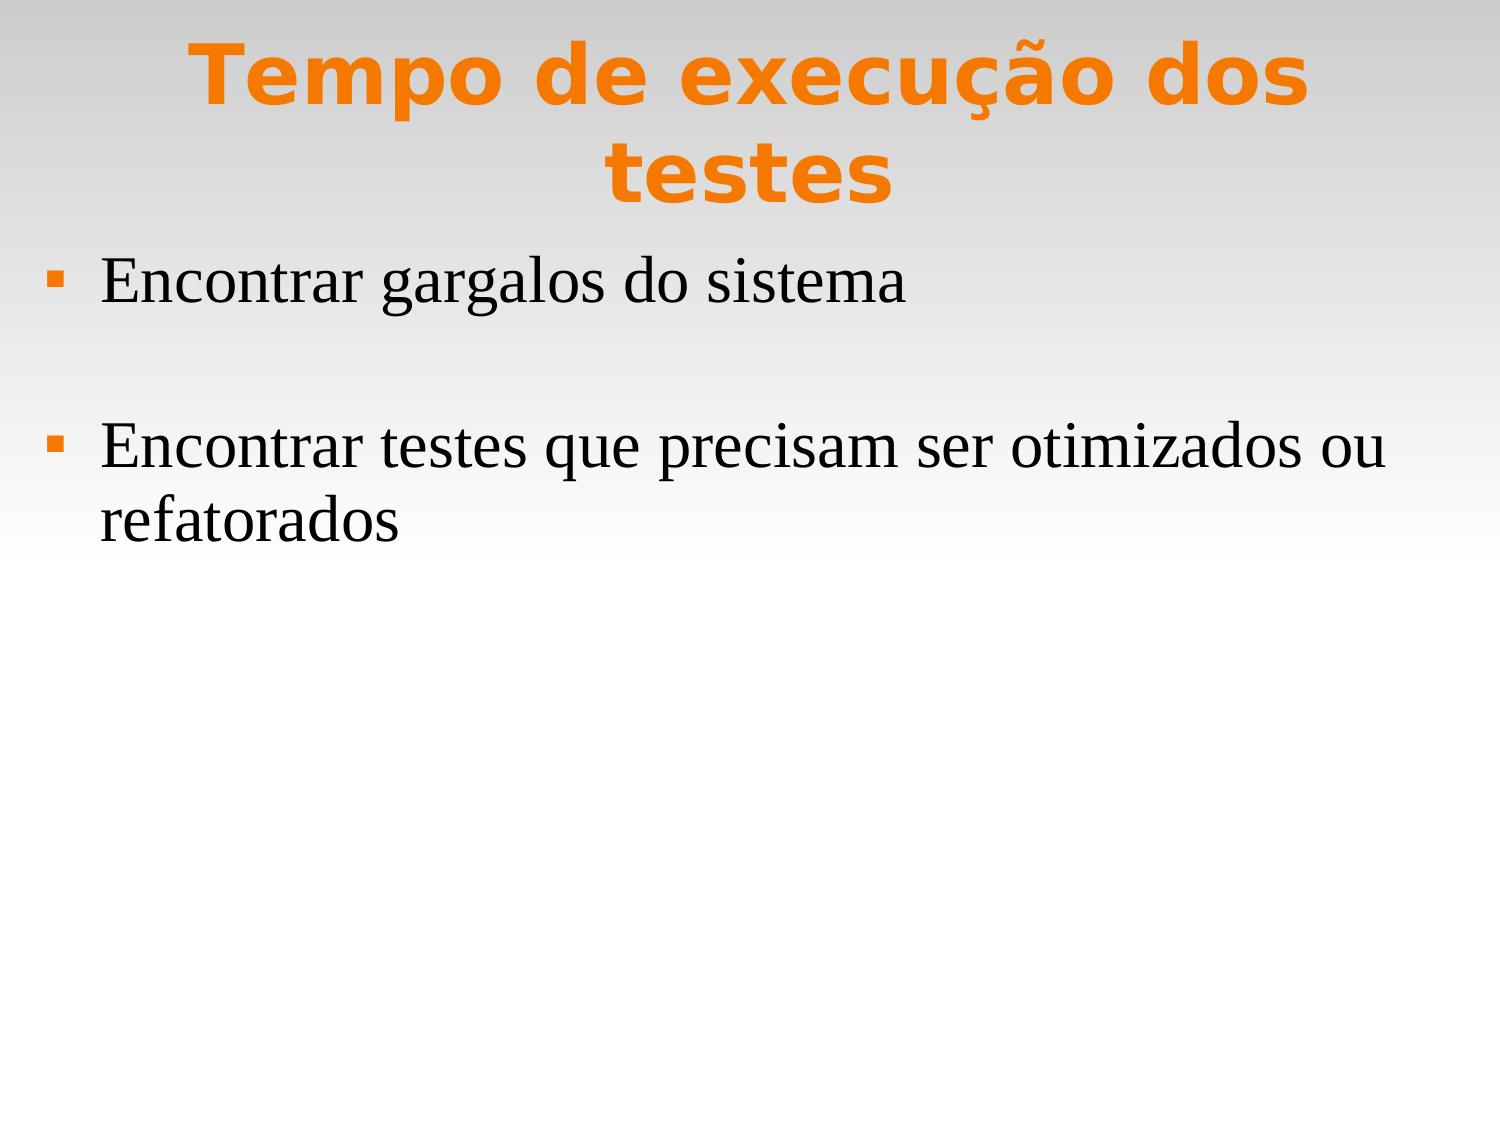

# Tempo de execução dos testes
Encontrar gargalos do sistema
Encontrar testes que precisam ser otimizados ou refatorados